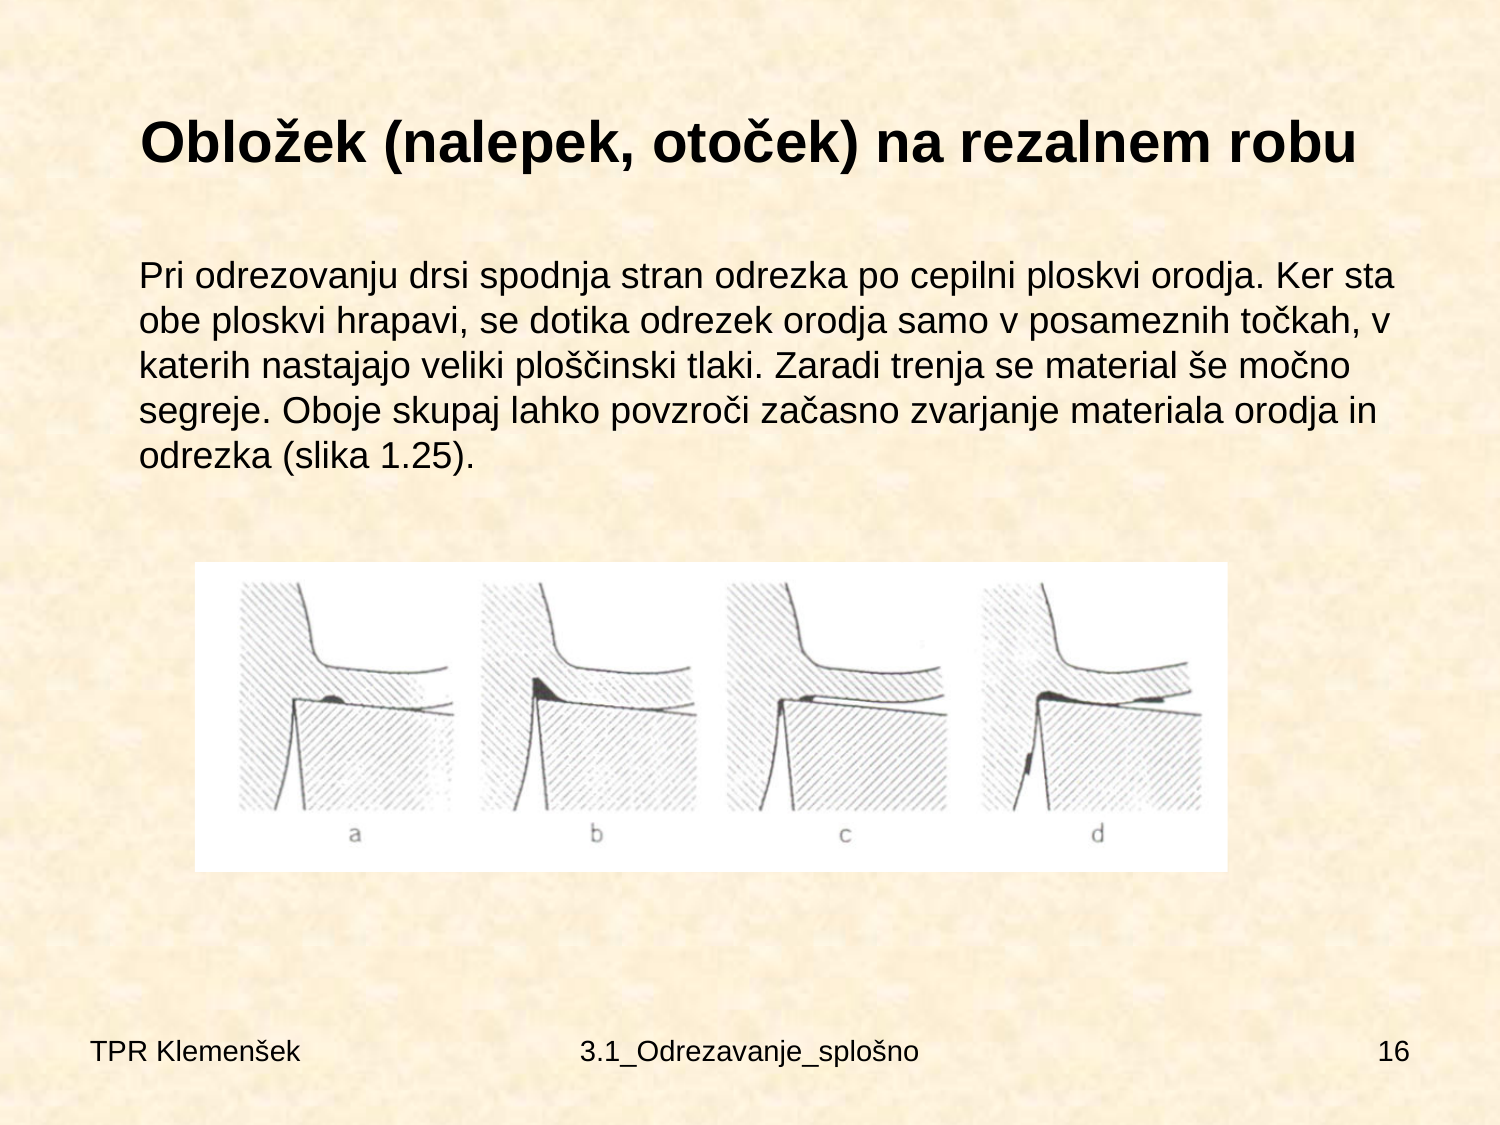

# Obložek (nalepek, otoček) na rezalnem robu
Pri odrezovanju drsi spodnja stran odrezka po cepilni ploskvi orodja. Ker sta obe ploskvi hrapavi, se dotika odrezek orodja samo v posameznih točkah, v katerih nastajajo veliki ploščinski tlaki. Zaradi trenja se material še močno segreje. Oboje skupaj lahko povzroči začasno zvarjanje materiala orodja in odrezka (slika 1.25).
TPR Klemenšek
3.1_Odrezavanje_splošno
10